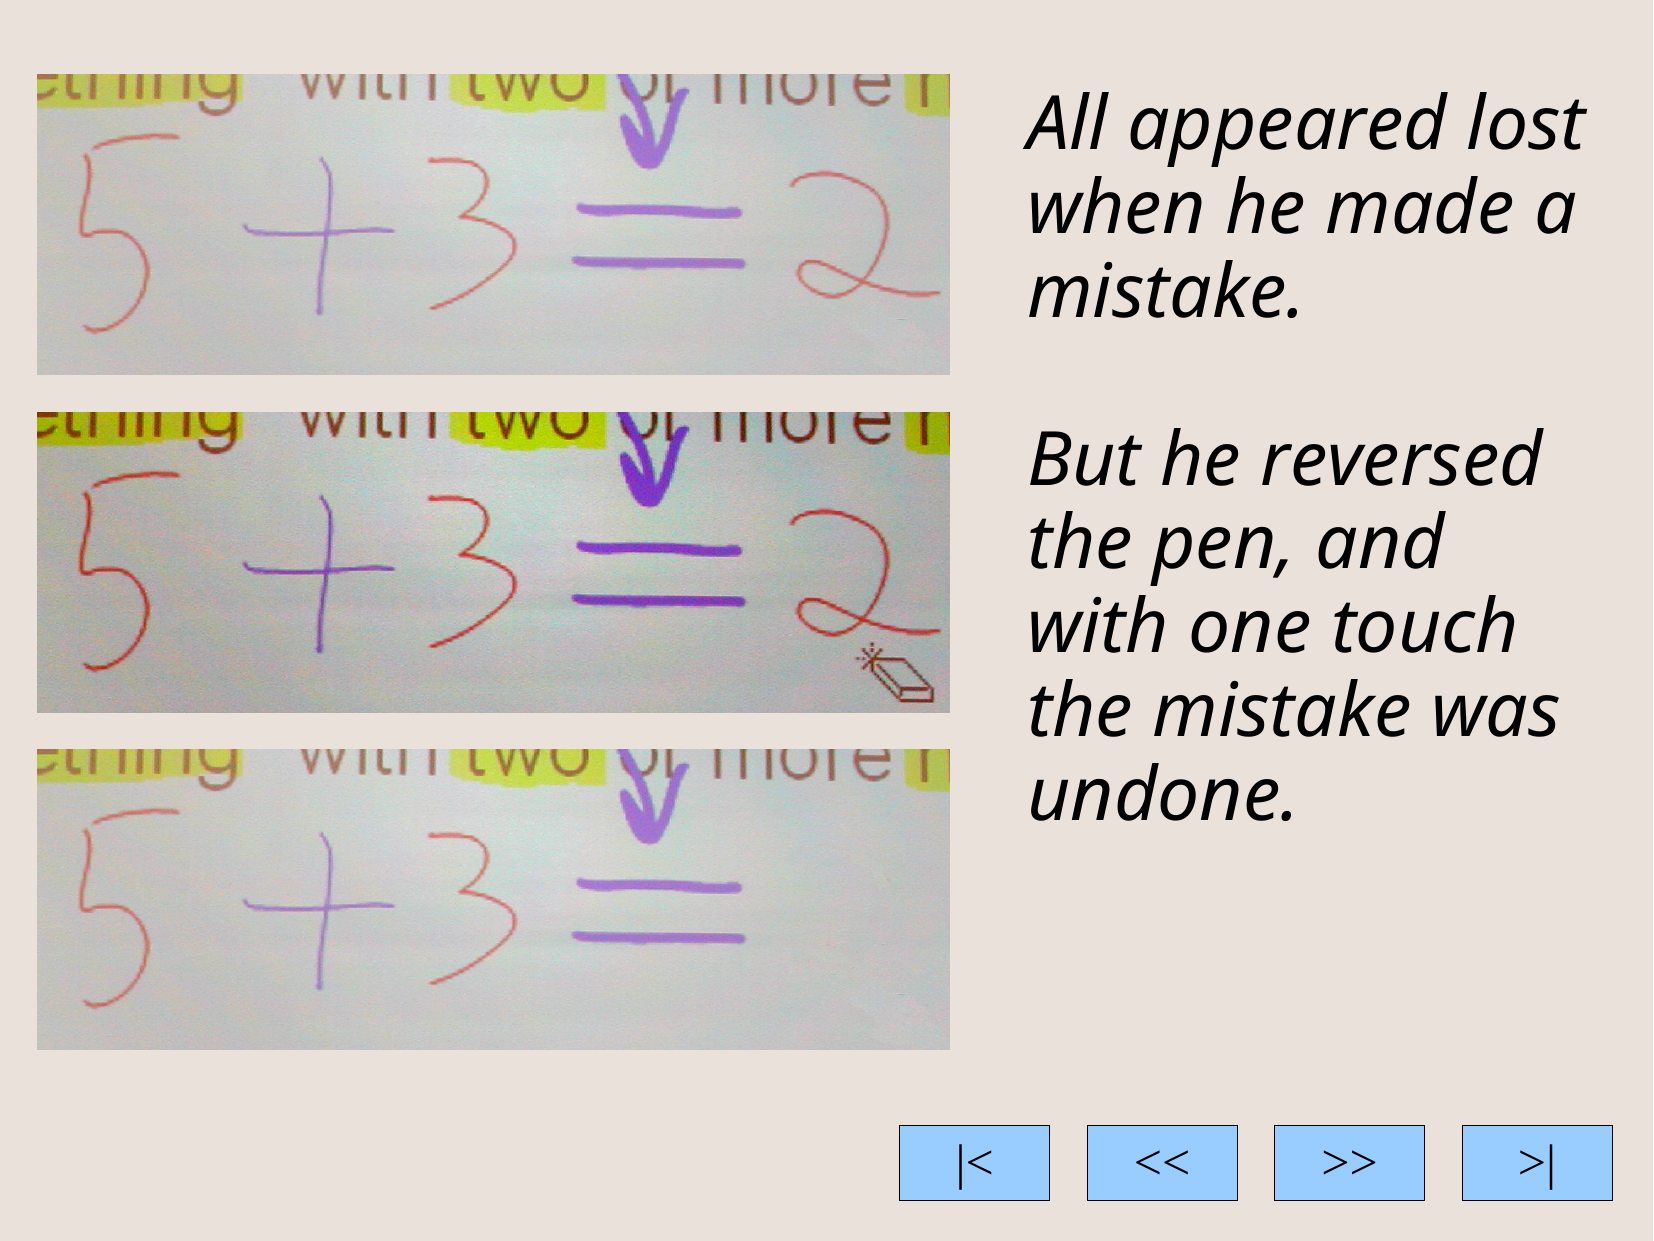

All appeared lost when he made a mistake.
But he reversed the pen, and with one touch the mistake was undone.